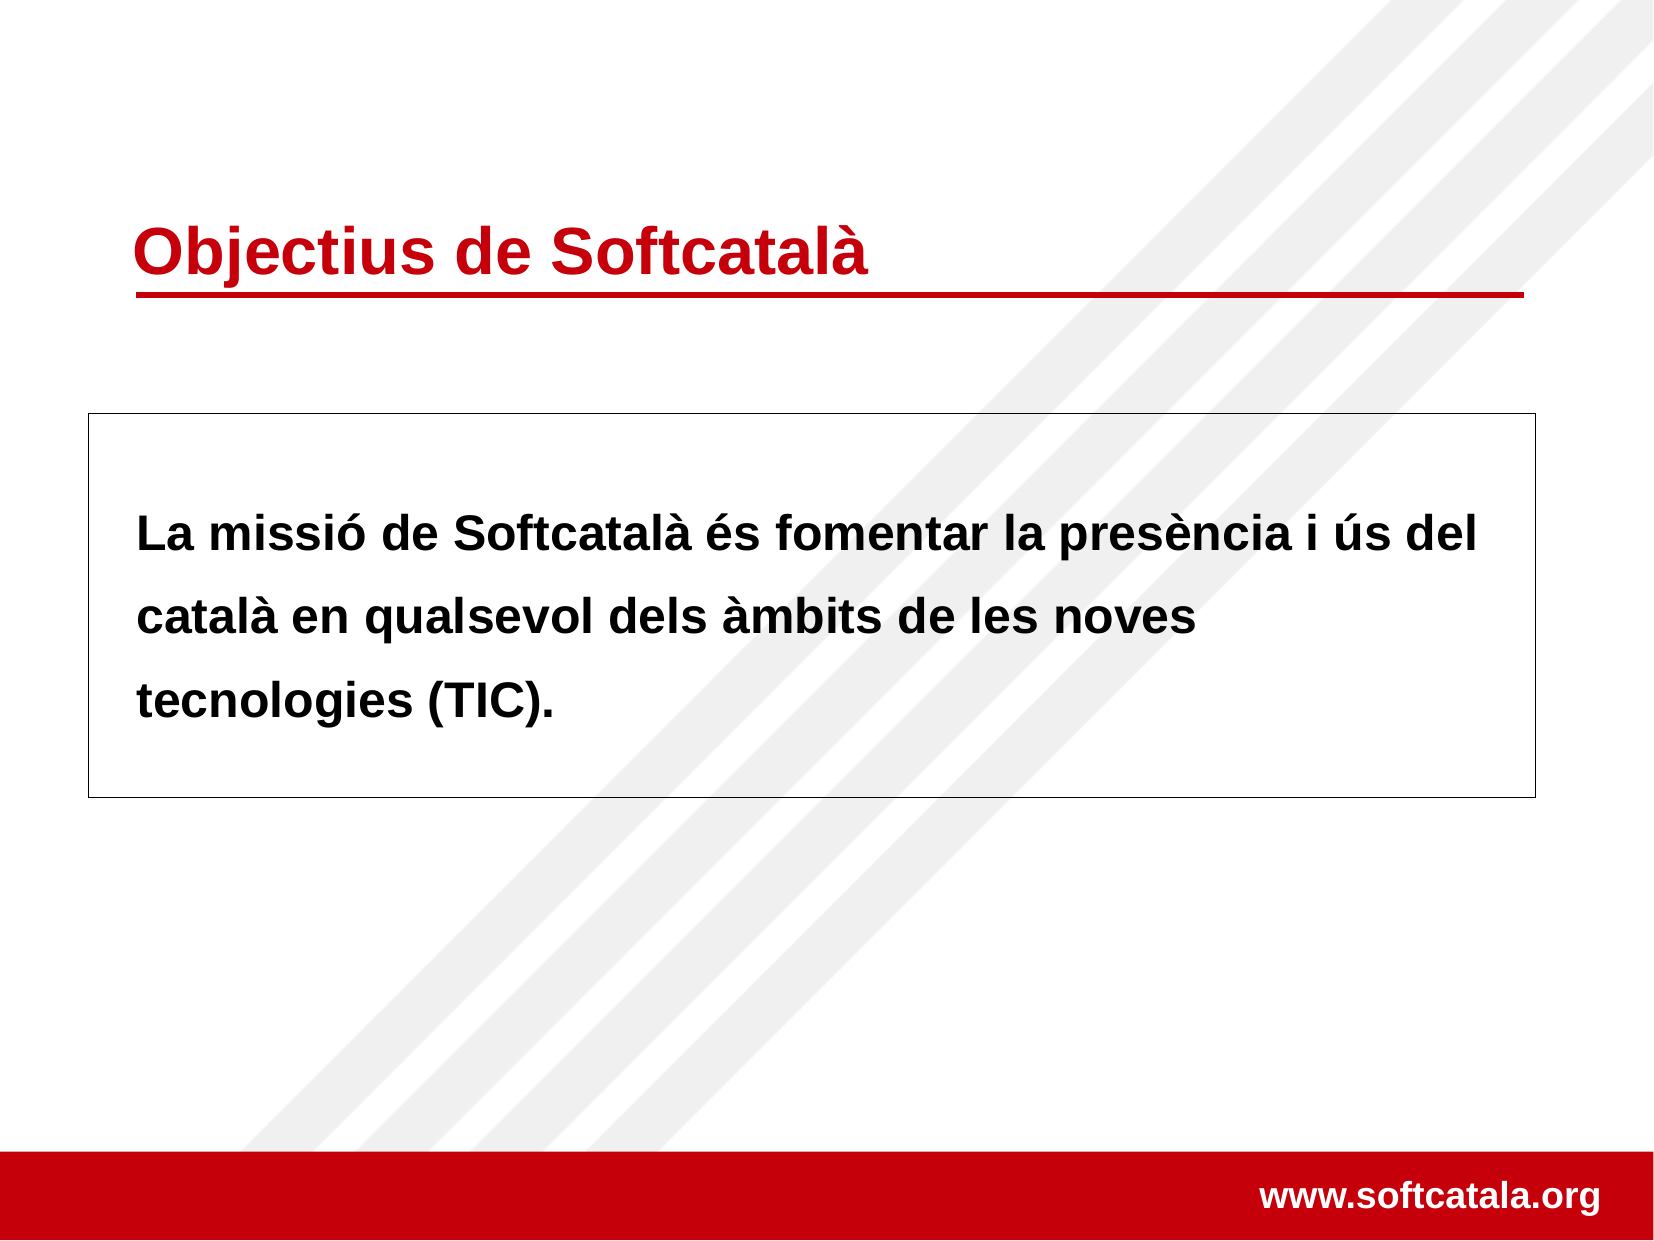

Objectius de Softcatalà
La missió de Softcatalà és fomentar la presència i ús del català en qualsevol dels àmbits de les noves tecnologies (TIC).
 www.softcatala.org